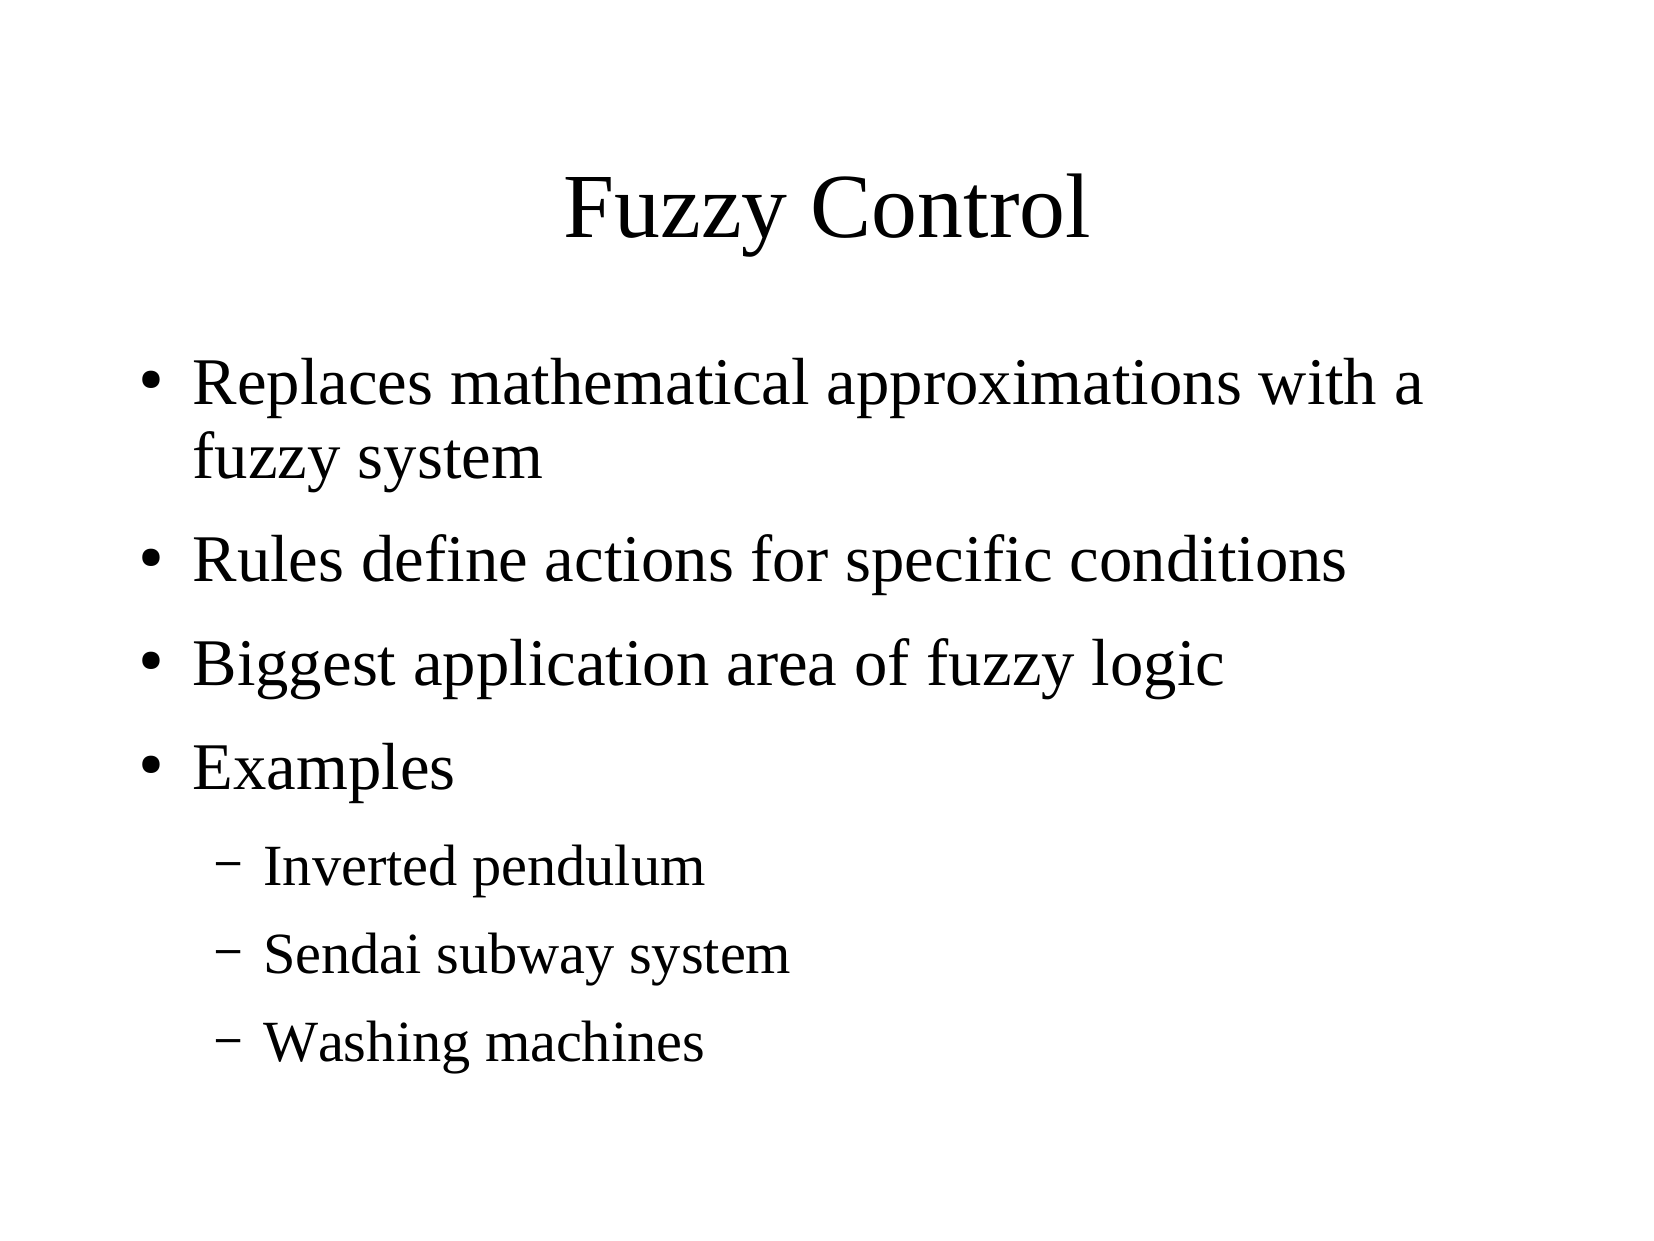

# Fuzzy Control
Replaces mathematical approximations with a fuzzy system
Rules define actions for specific conditions
Biggest application area of fuzzy logic
Examples
Inverted pendulum
Sendai subway system
Washing machines